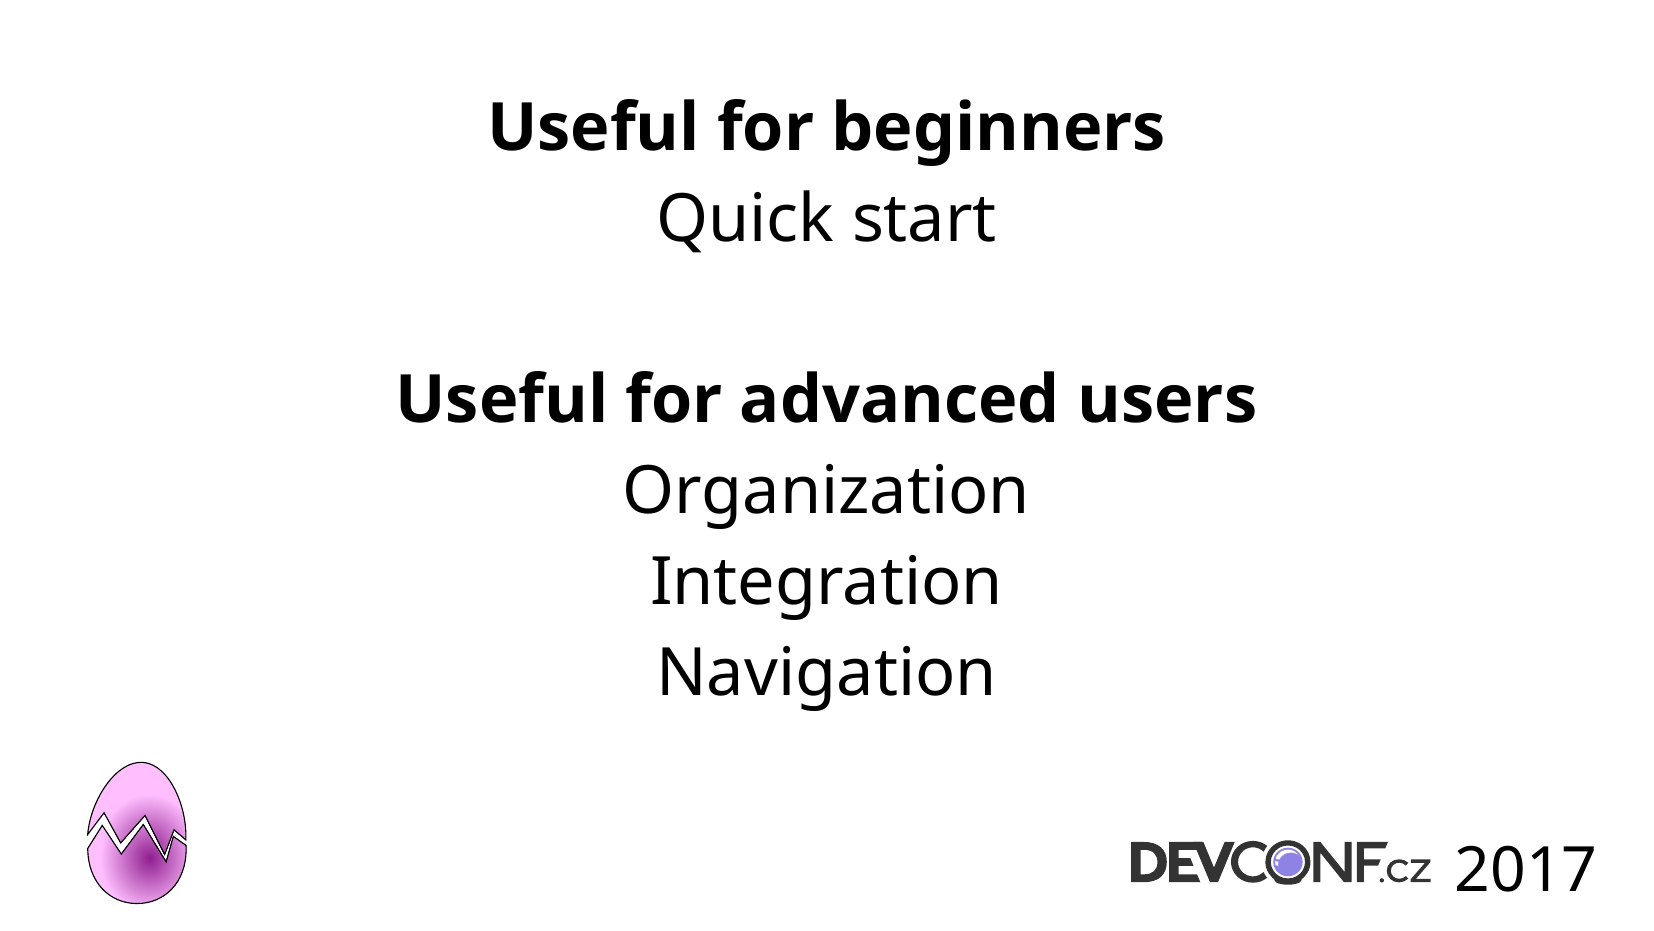

# Useful for beginners
Quick start
Useful for advanced users
Organization
Integration
Navigation